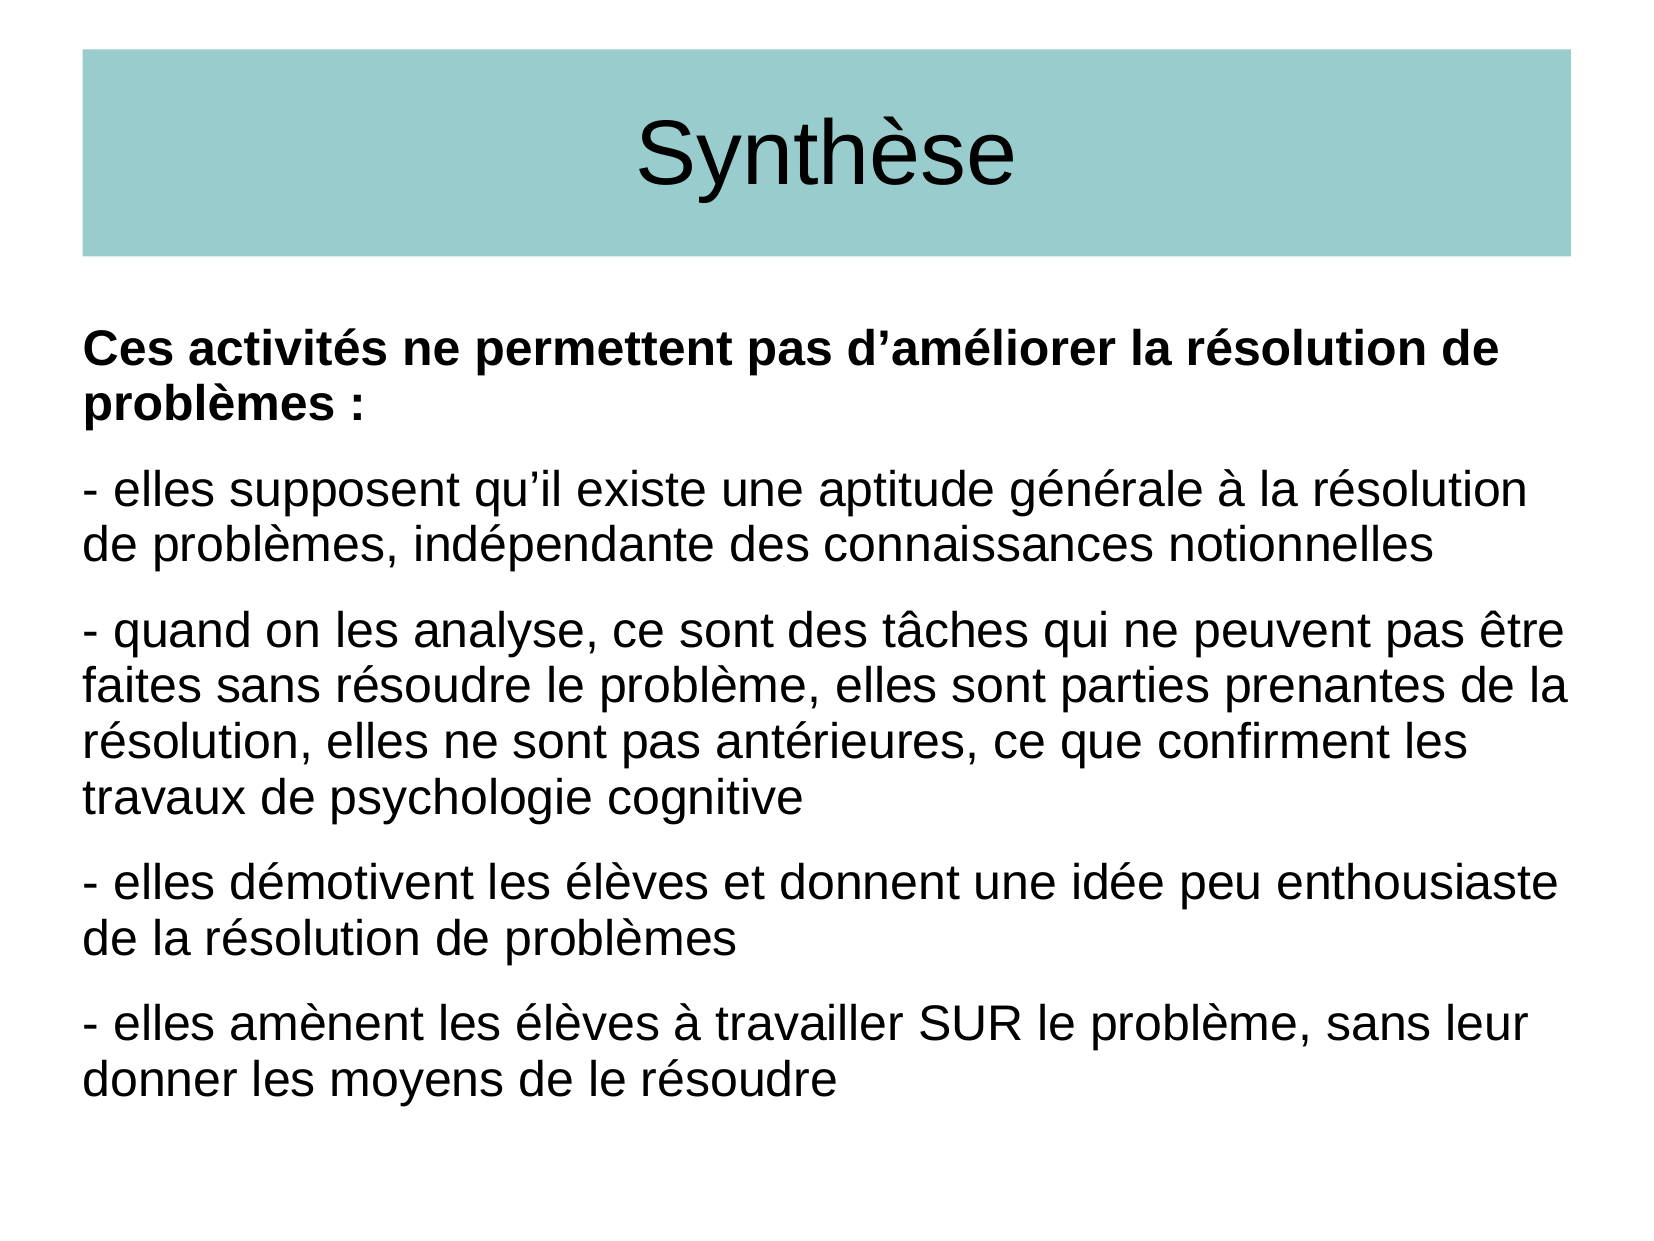

# Synthèse
Ces activités ne permettent pas d’améliorer la résolution de problèmes :
- elles supposent qu’il existe une aptitude générale à la résolution de problèmes, indépendante des connaissances notionnelles
- quand on les analyse, ce sont des tâches qui ne peuvent pas être faites sans résoudre le problème, elles sont parties prenantes de la résolution, elles ne sont pas antérieures, ce que confirment les travaux de psychologie cognitive
- elles démotivent les élèves et donnent une idée peu enthousiaste de la résolution de problèmes
- elles amènent les élèves à travailler SUR le problème, sans leur donner les moyens de le résoudre